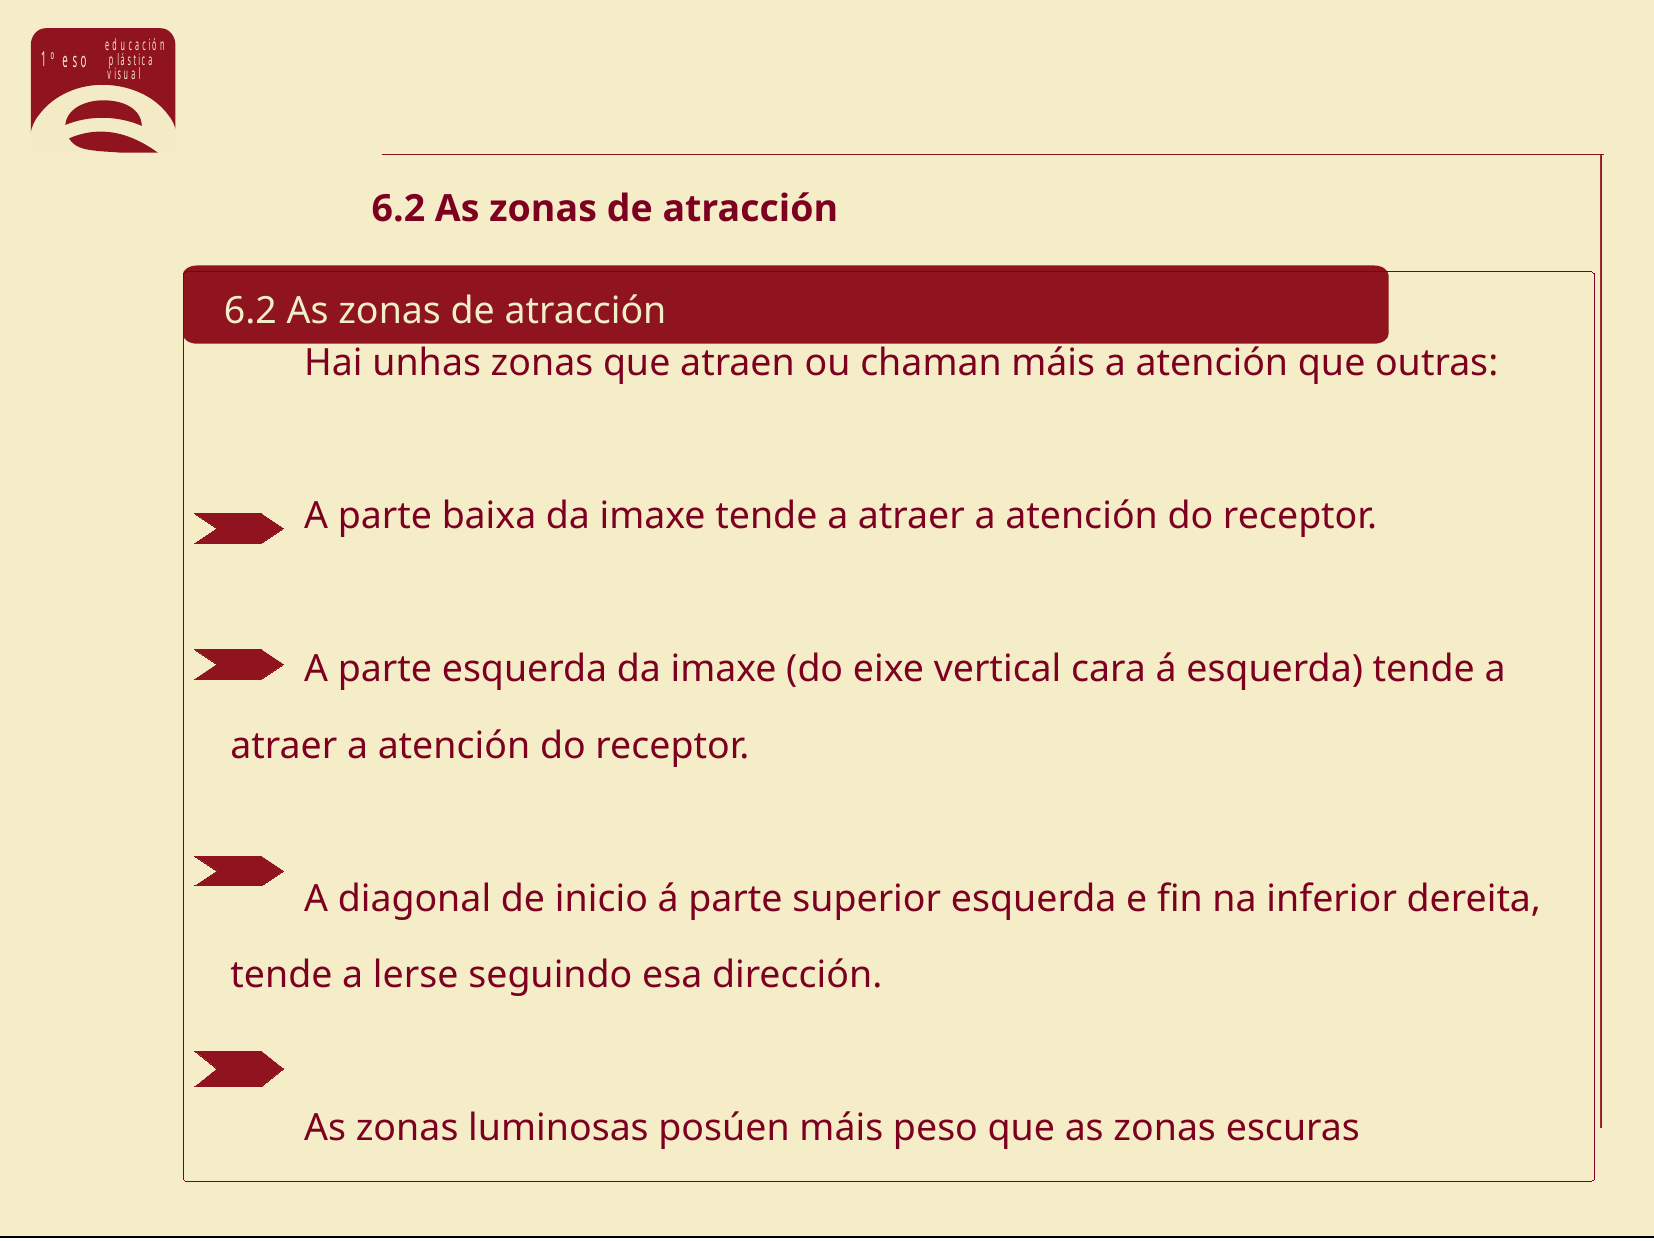

6.2 As zonas de atracción
	6.2 As zonas de atracción
#
	Hai unhas zonas que atraen ou chaman máis a atención que outras:
	A parte baixa da imaxe tende a atraer a atención do receptor.
	A parte esquerda da imaxe (do eixe vertical cara á esquerda) tende a atraer a atención do receptor.
	A diagonal de inicio á parte superior esquerda e fin na inferior dereita, tende a lerse seguindo esa dirección.
	As zonas luminosas posúen máis peso que as zonas escuras